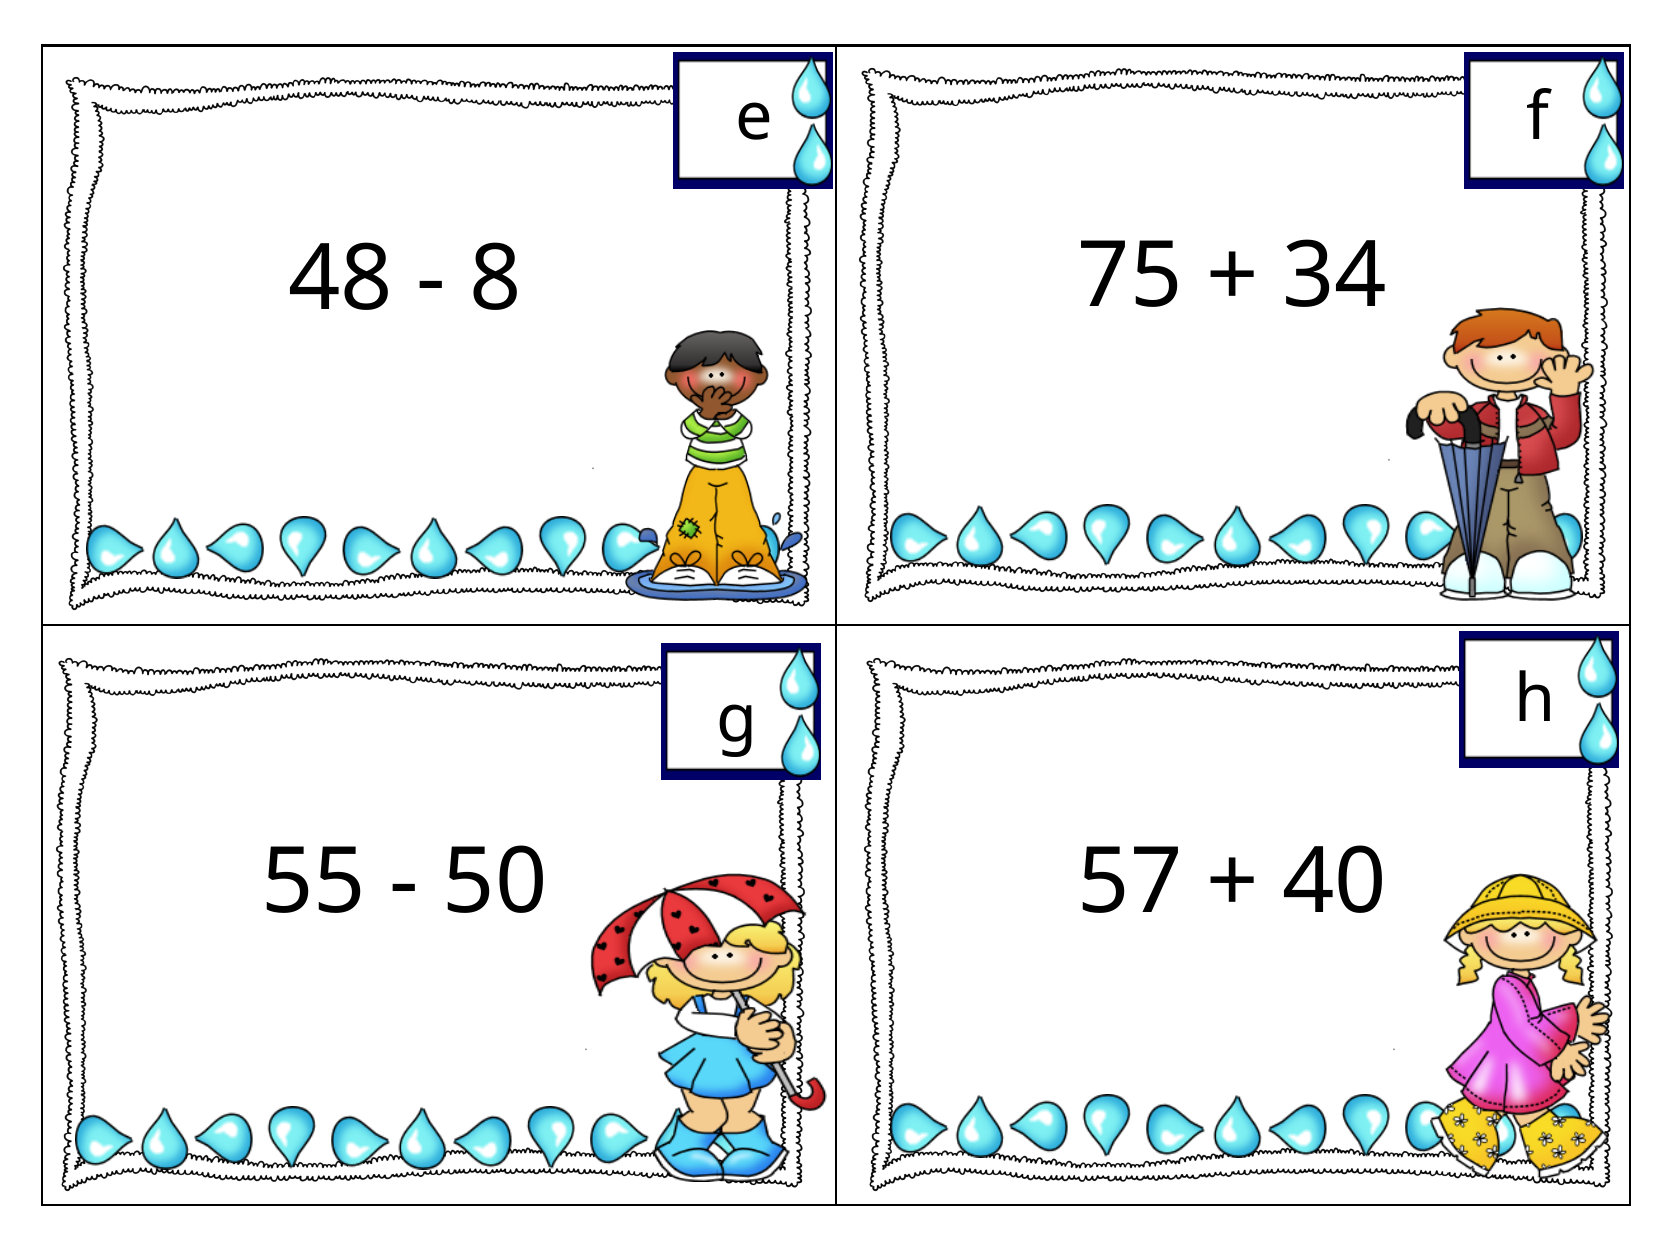

| | |
| --- | --- |
| | |
e
f
75 + 34
48 - 8
h
g
55 - 50
57 + 40